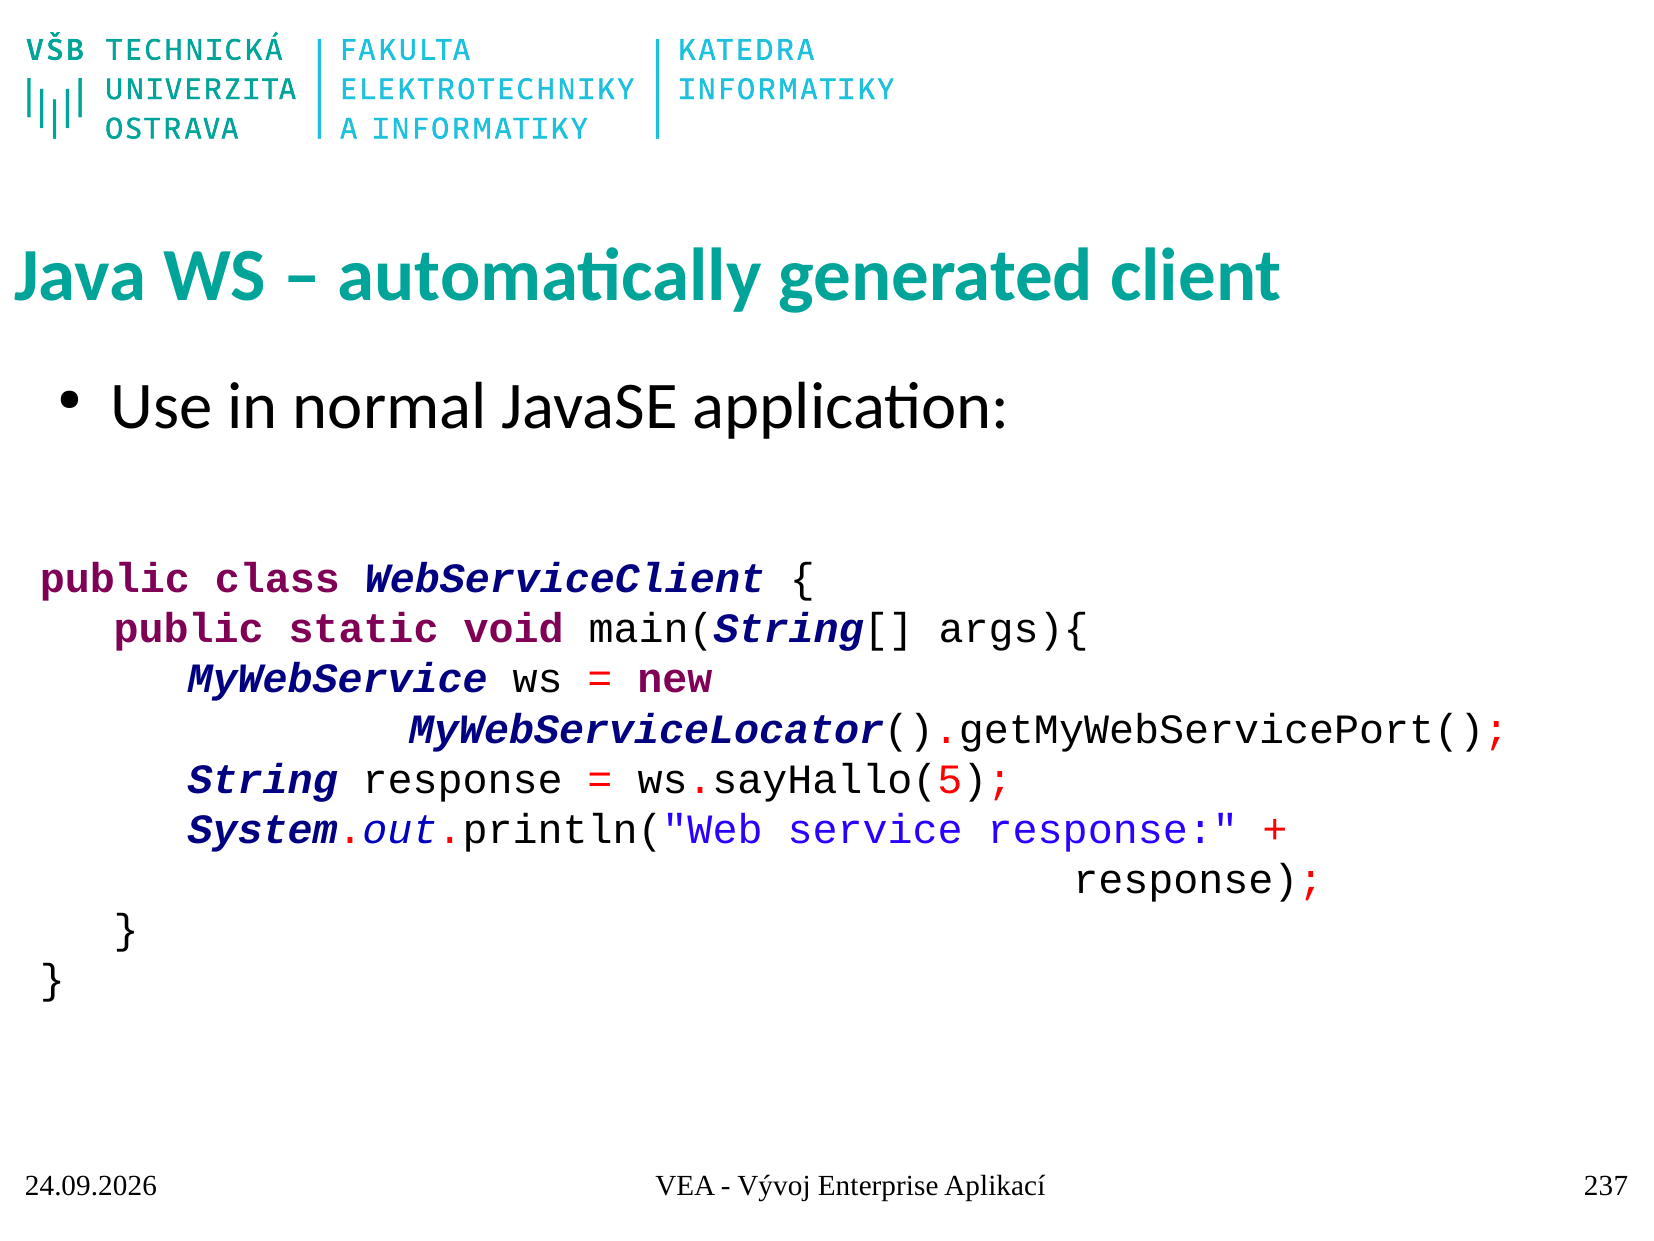

Java WS – automatically generated client
# Use in normal JavaSE application:
public class WebServiceClient {
	public static void main(String[] args){
		MyWebService ws = new
					MyWebServiceLocator().getMyWebServicePort();
		String response = ws.sayHallo(5);
		System.out.println("Web service response:" +
														response);
	}
}
VEA - Vývoj Enterprise Aplikací
237